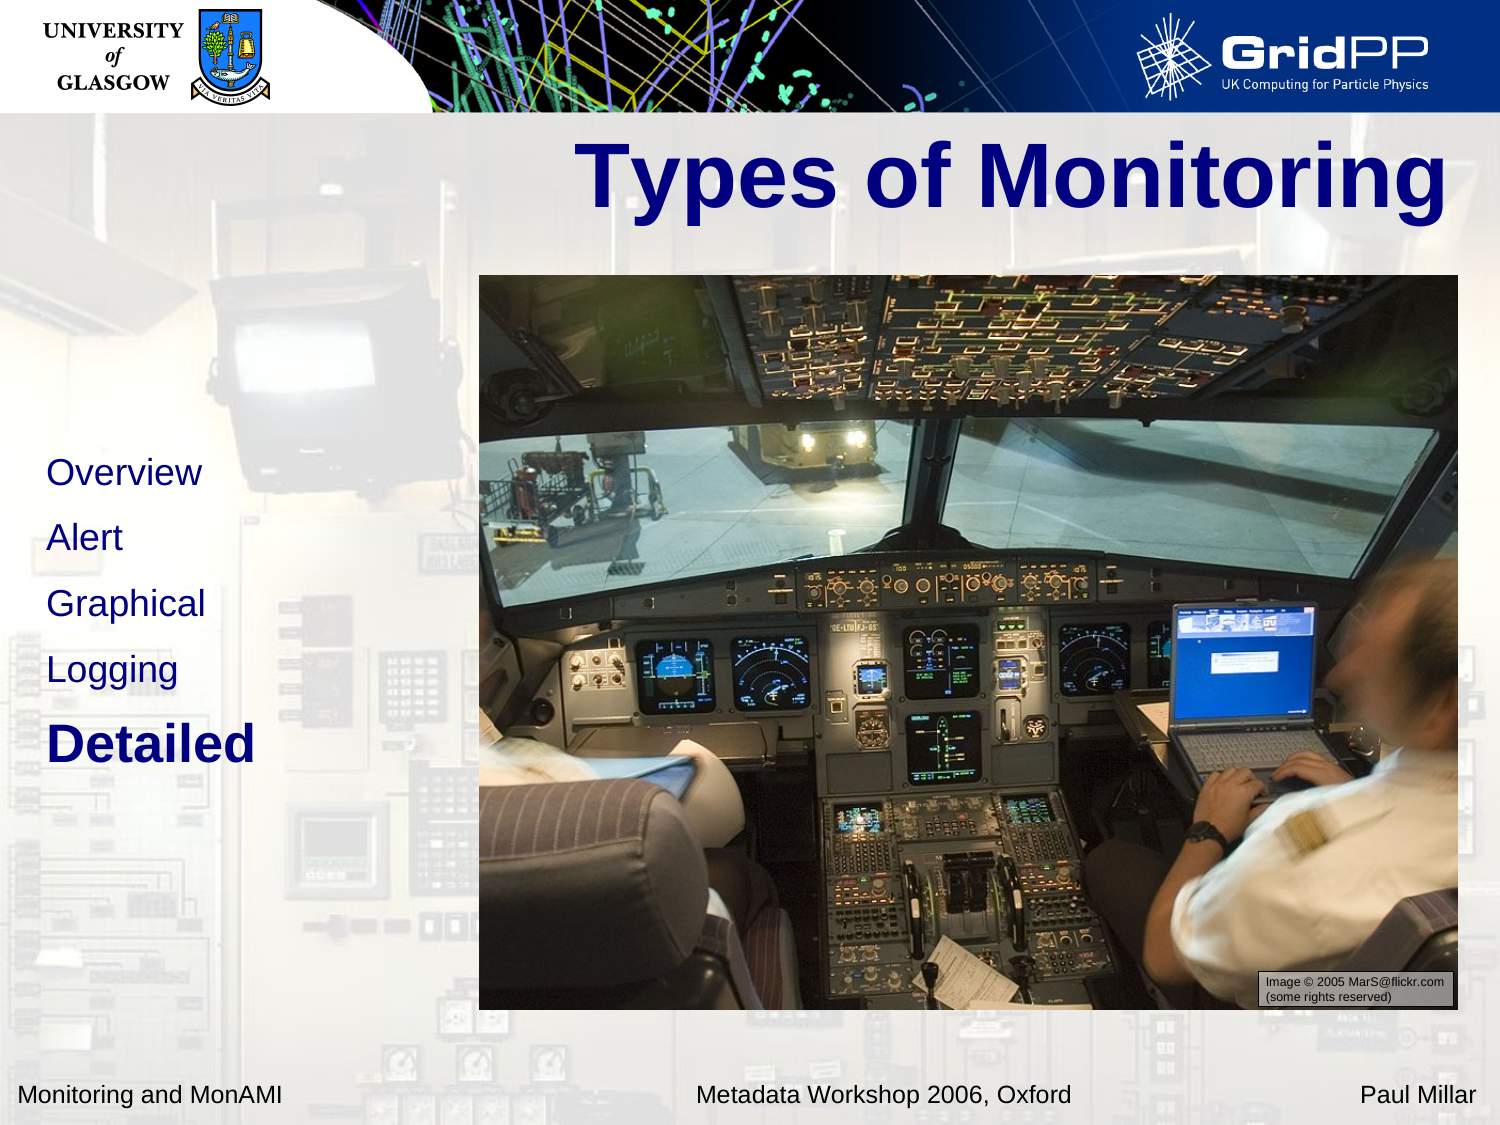

# Types of Monitoring
Overview
Alert
Graphical
Logging
Detailed
Image © 2005 MarS@flickr.com
(some rights reserved)